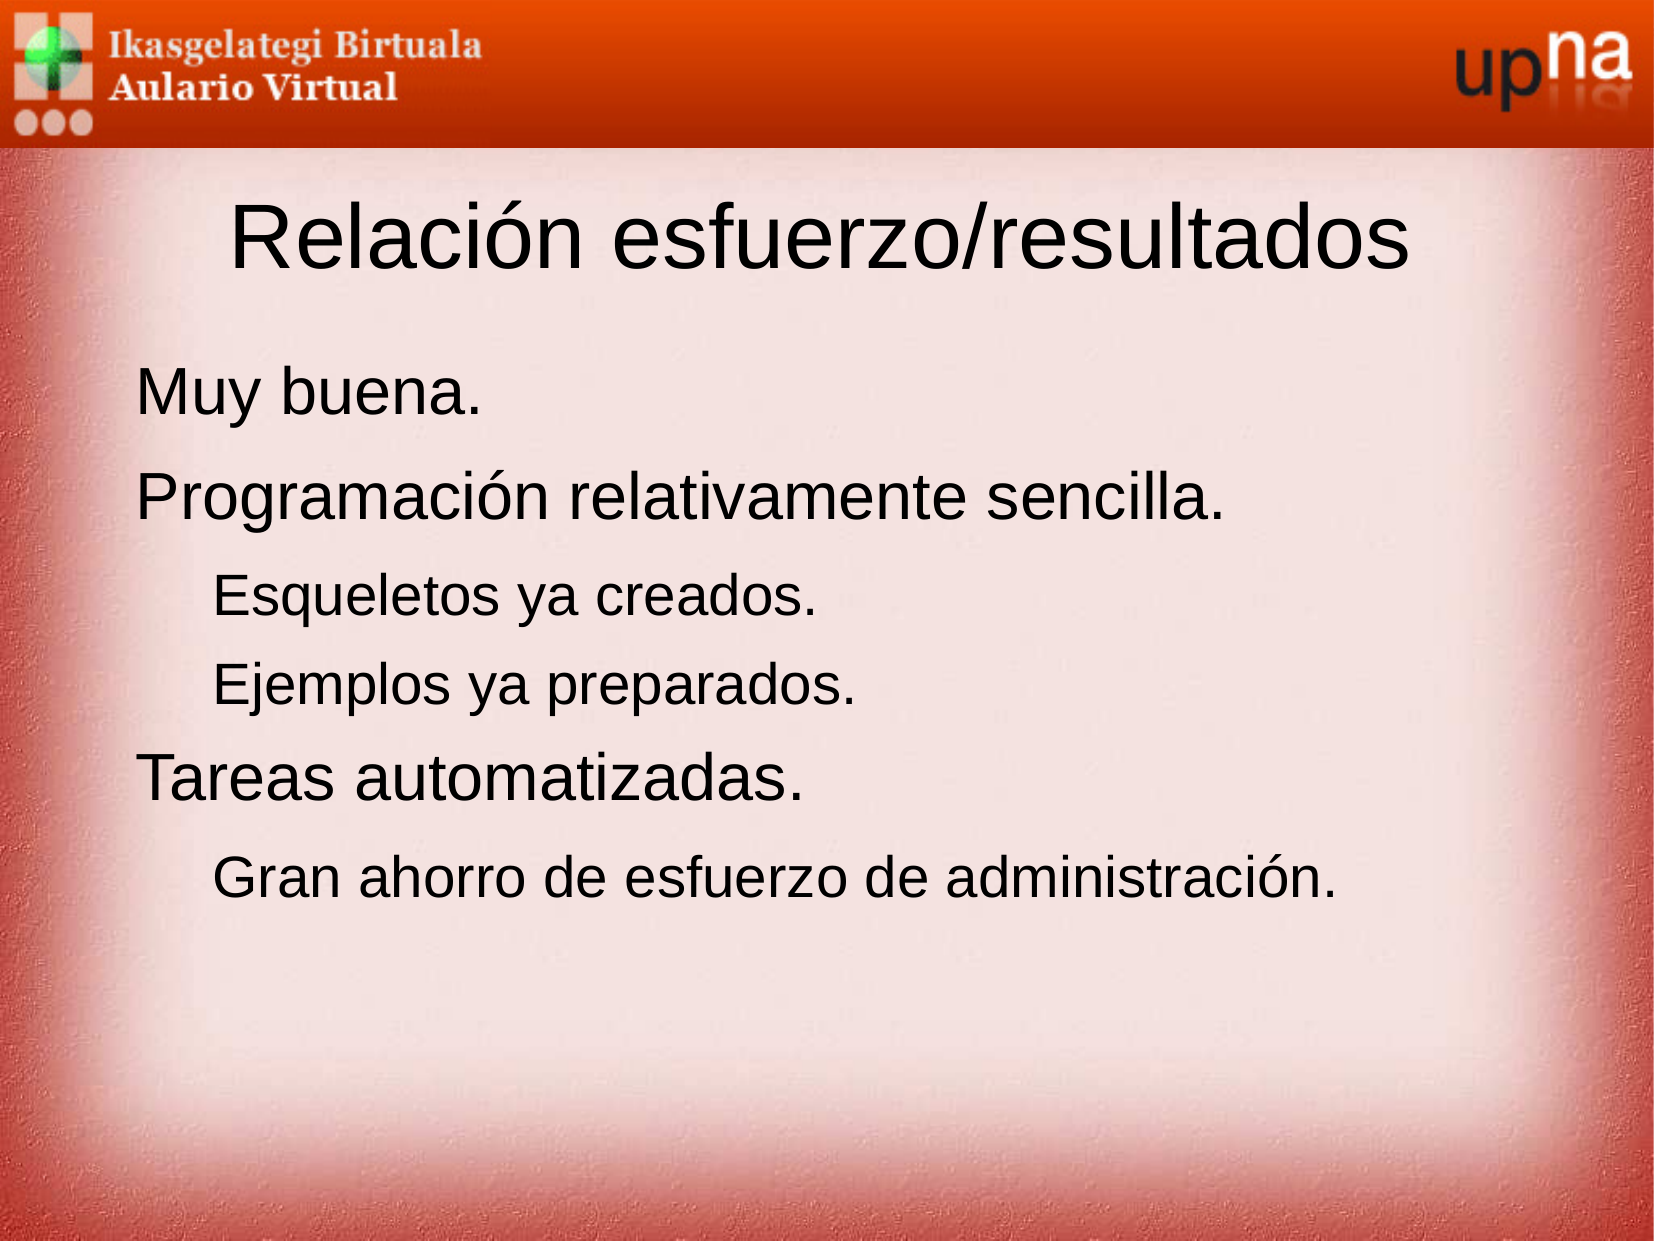

# Relación esfuerzo/resultados
Muy buena.
Programación relativamente sencilla.
Esqueletos ya creados.
Ejemplos ya preparados.
Tareas automatizadas.
Gran ahorro de esfuerzo de administración.